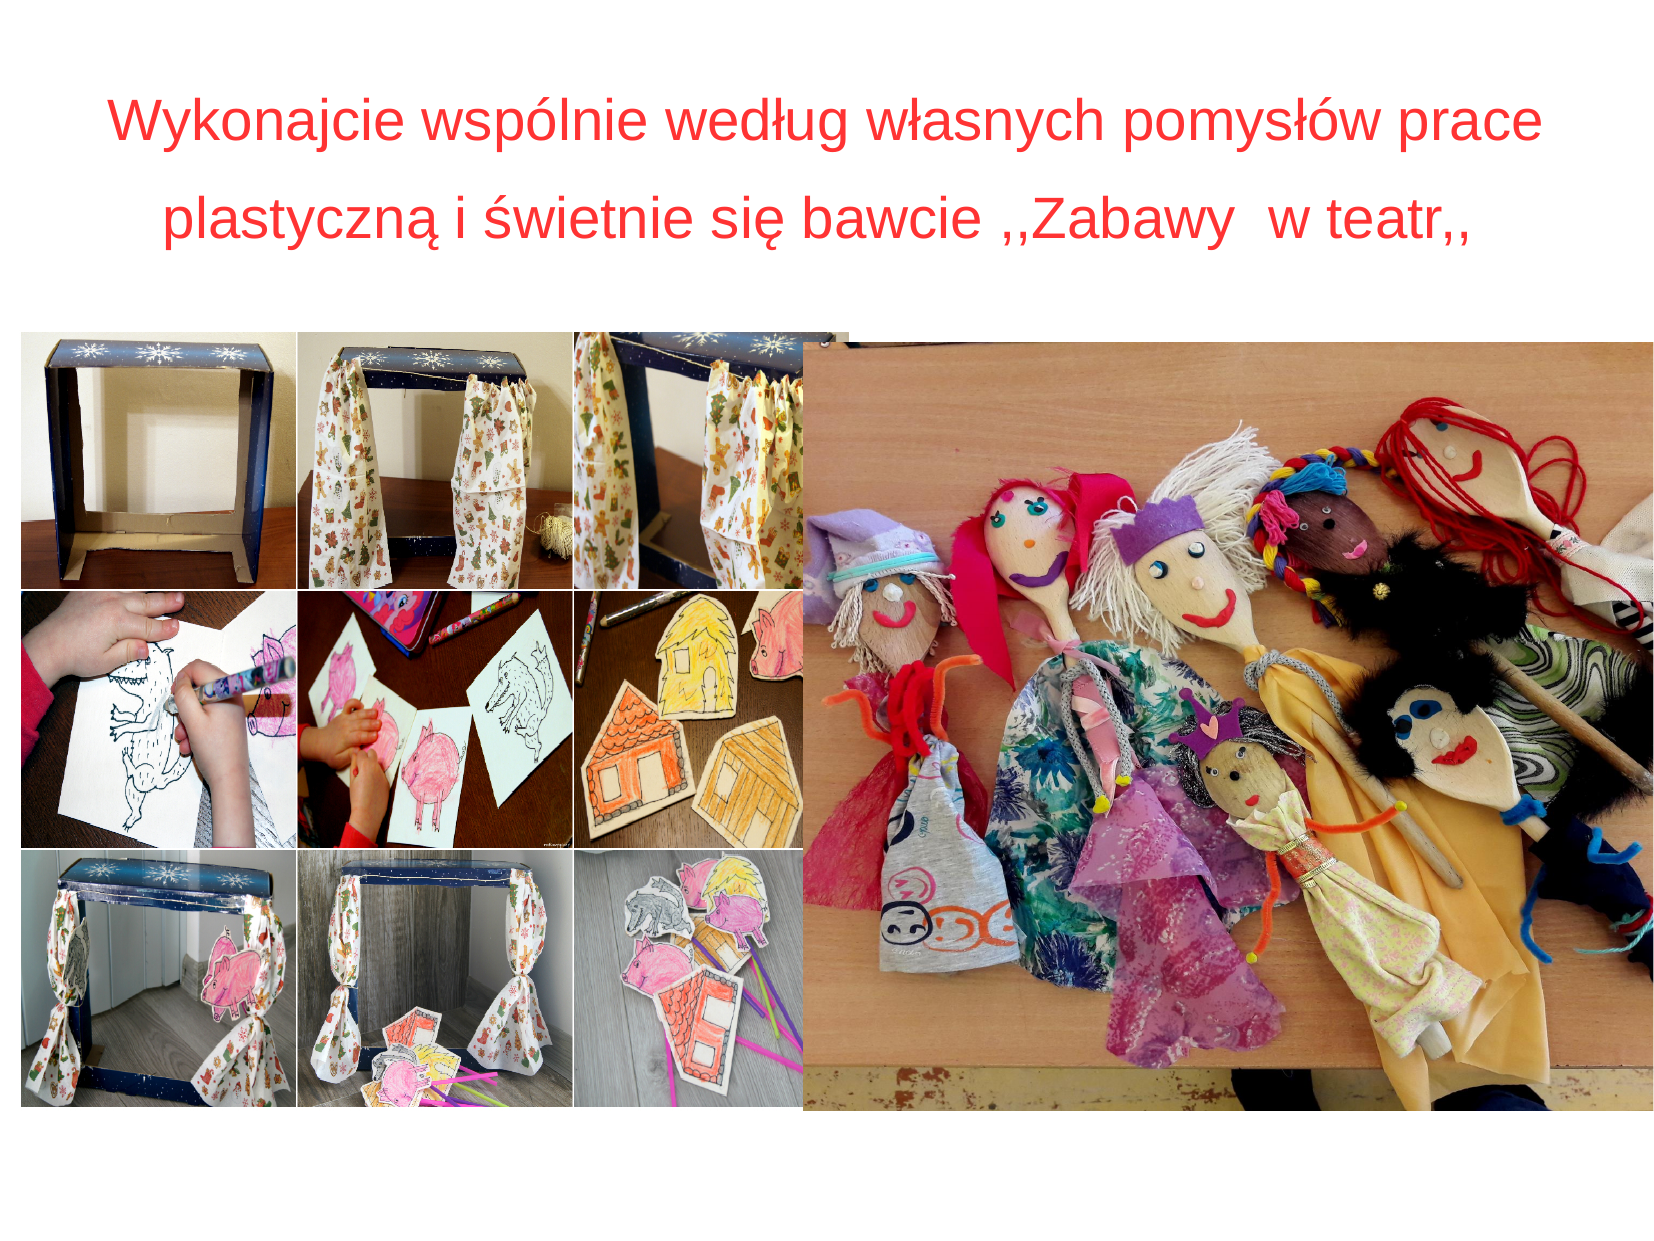

# Wykonajcie wspólnie według własnych pomysłów prace plastyczną i świetnie się bawcie ,,Zabawy w teatr,,